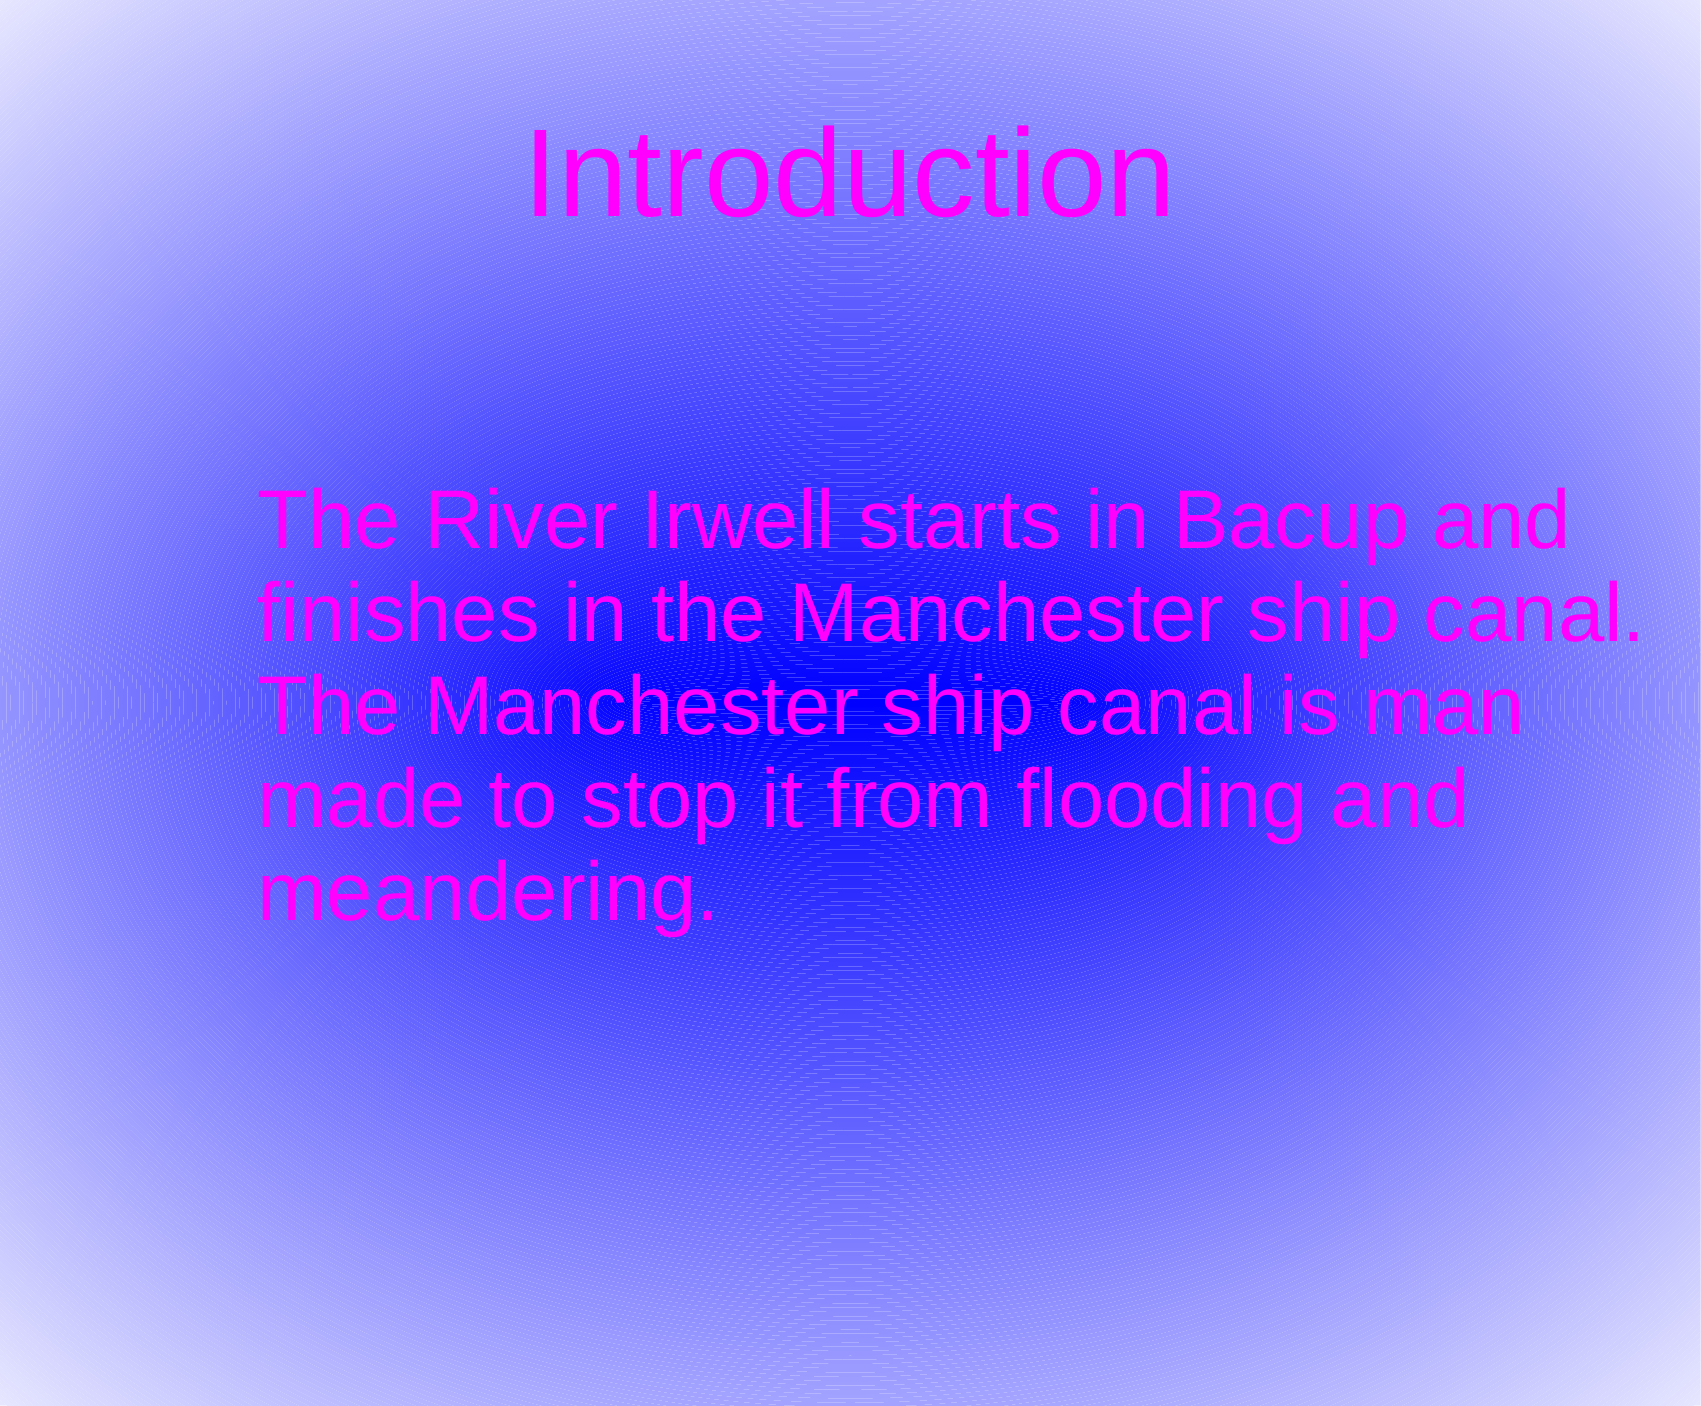

# Introduction
The River Irwell starts in Bacup and finishes in the Manchester ship canal.
The Manchester ship canal is man made to stop it from flooding and meandering.